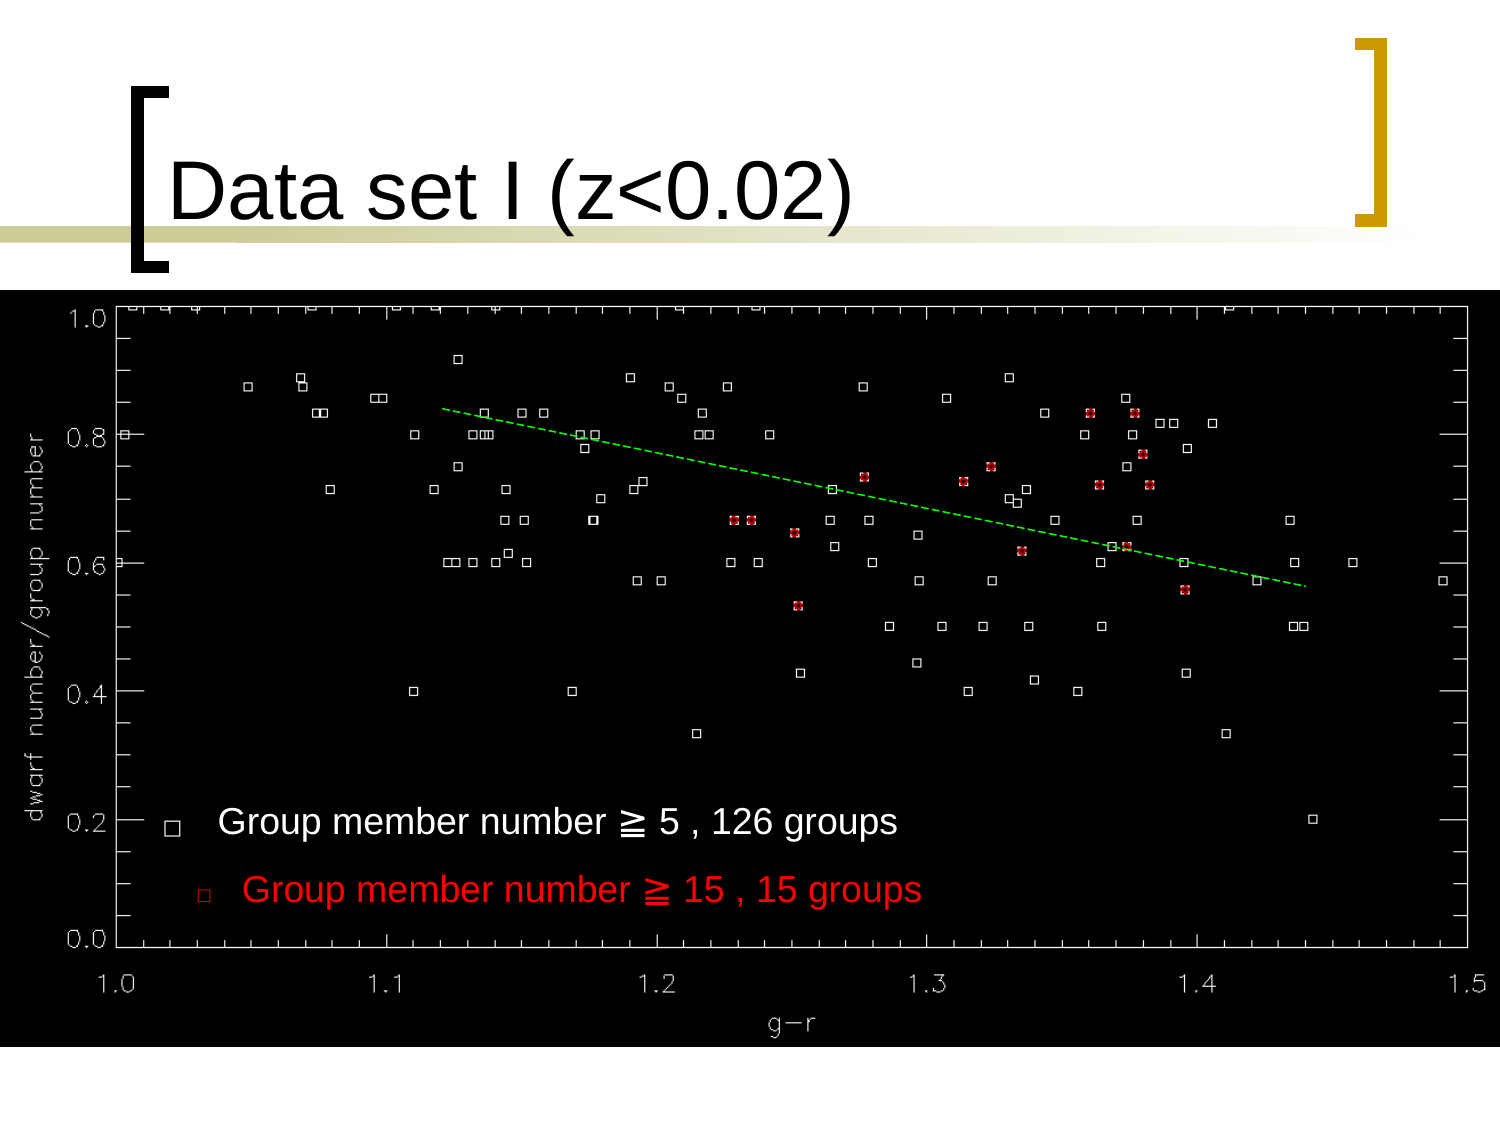

# Data set I (z<0.02)
□　Group member number ≧ 5 , 126 groups
□ Group member number ≧ 15 , 15 groups